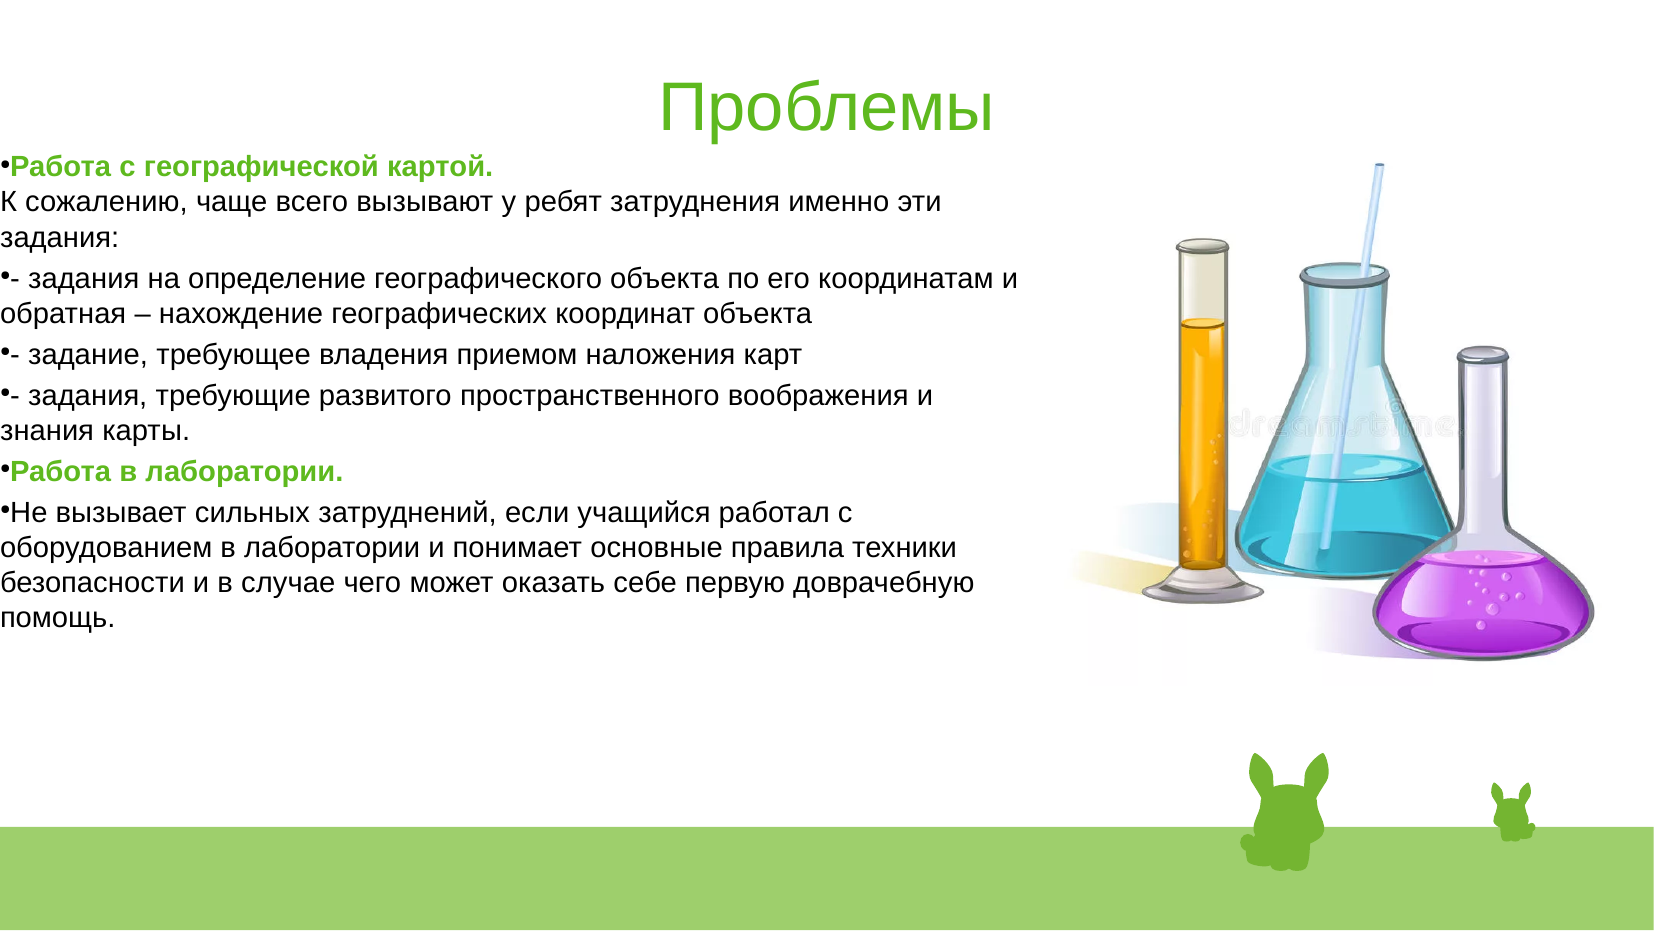

# Проблемы
Работа с географической картой.
К сожалению, чаще всего вызывают у ребят затруднения именно эти задания:
- задания на определение географического объекта по его координатам и обратная – нахождение географических координат объекта
- задание, требующее владения приемом наложения карт
- задания, требующие развитого пространственного воображения и знания карты.
Работа в лаборатории.
Не вызывает сильных затруднений, если учащийся работал с оборудованием в лаборатории и понимает основные правила техники безопасности и в случае чего может оказать себе первую доврачебную помощь.